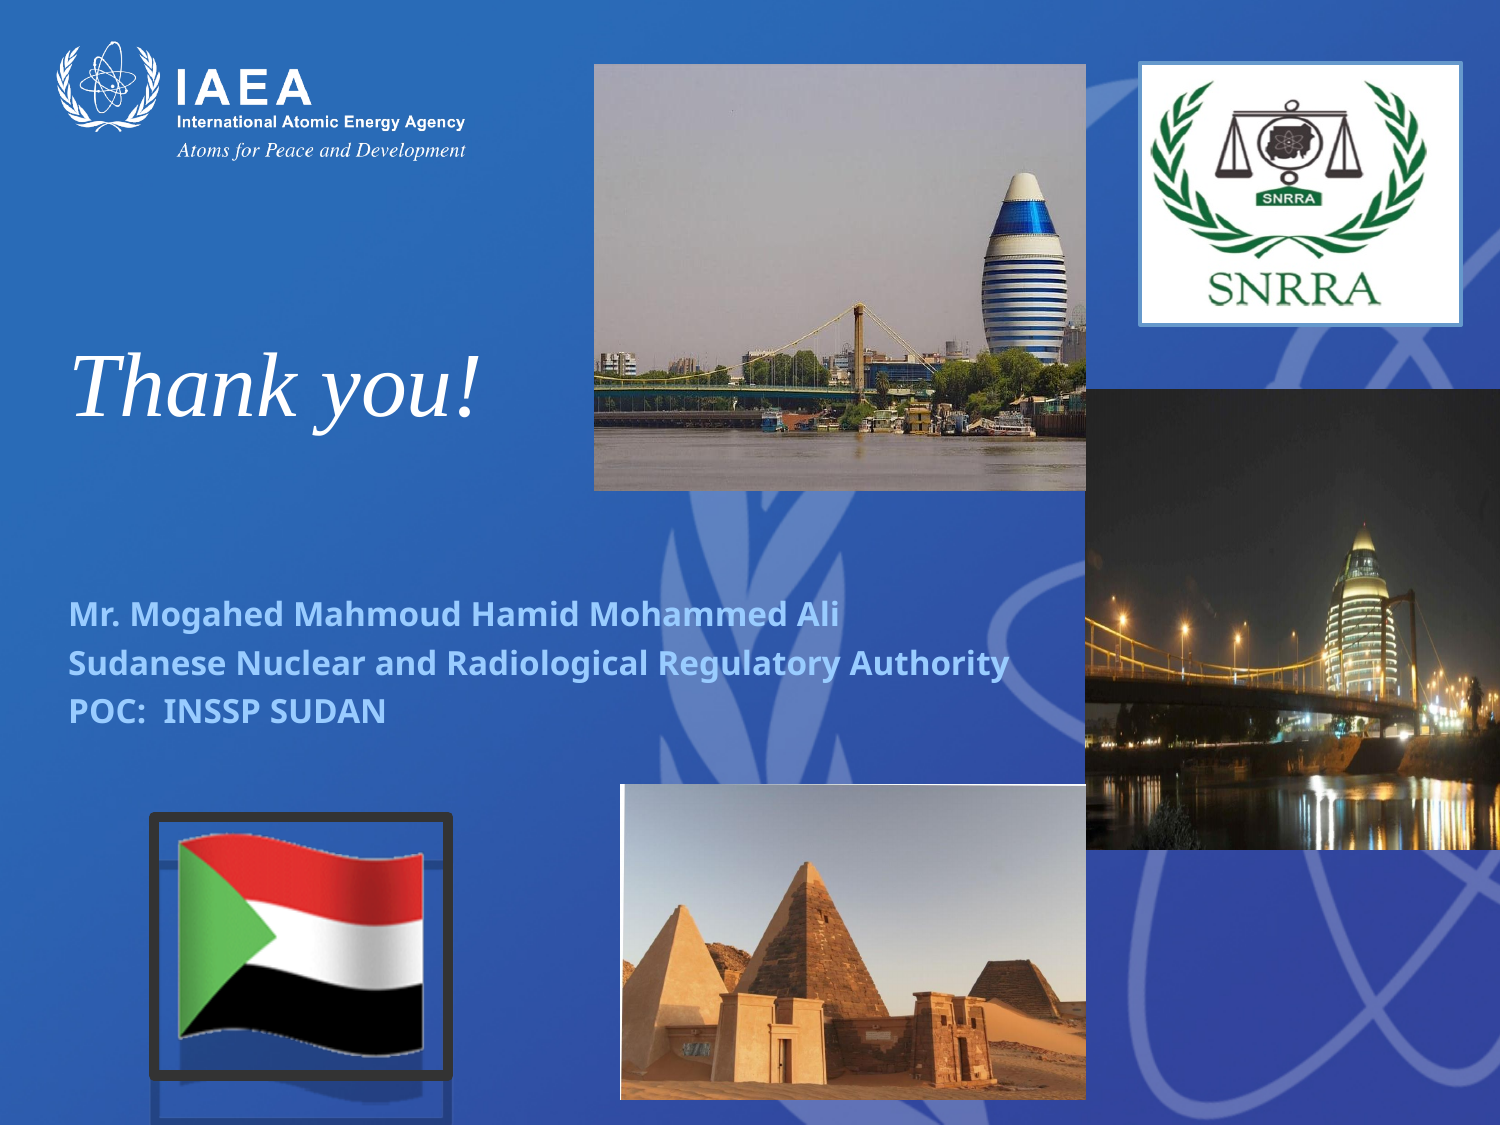

# Thank you!
Mr. Mogahed Mahmoud Hamid Mohammed Ali
Sudanese Nuclear and Radiological Regulatory Authority
POC: INSSP SUDAN